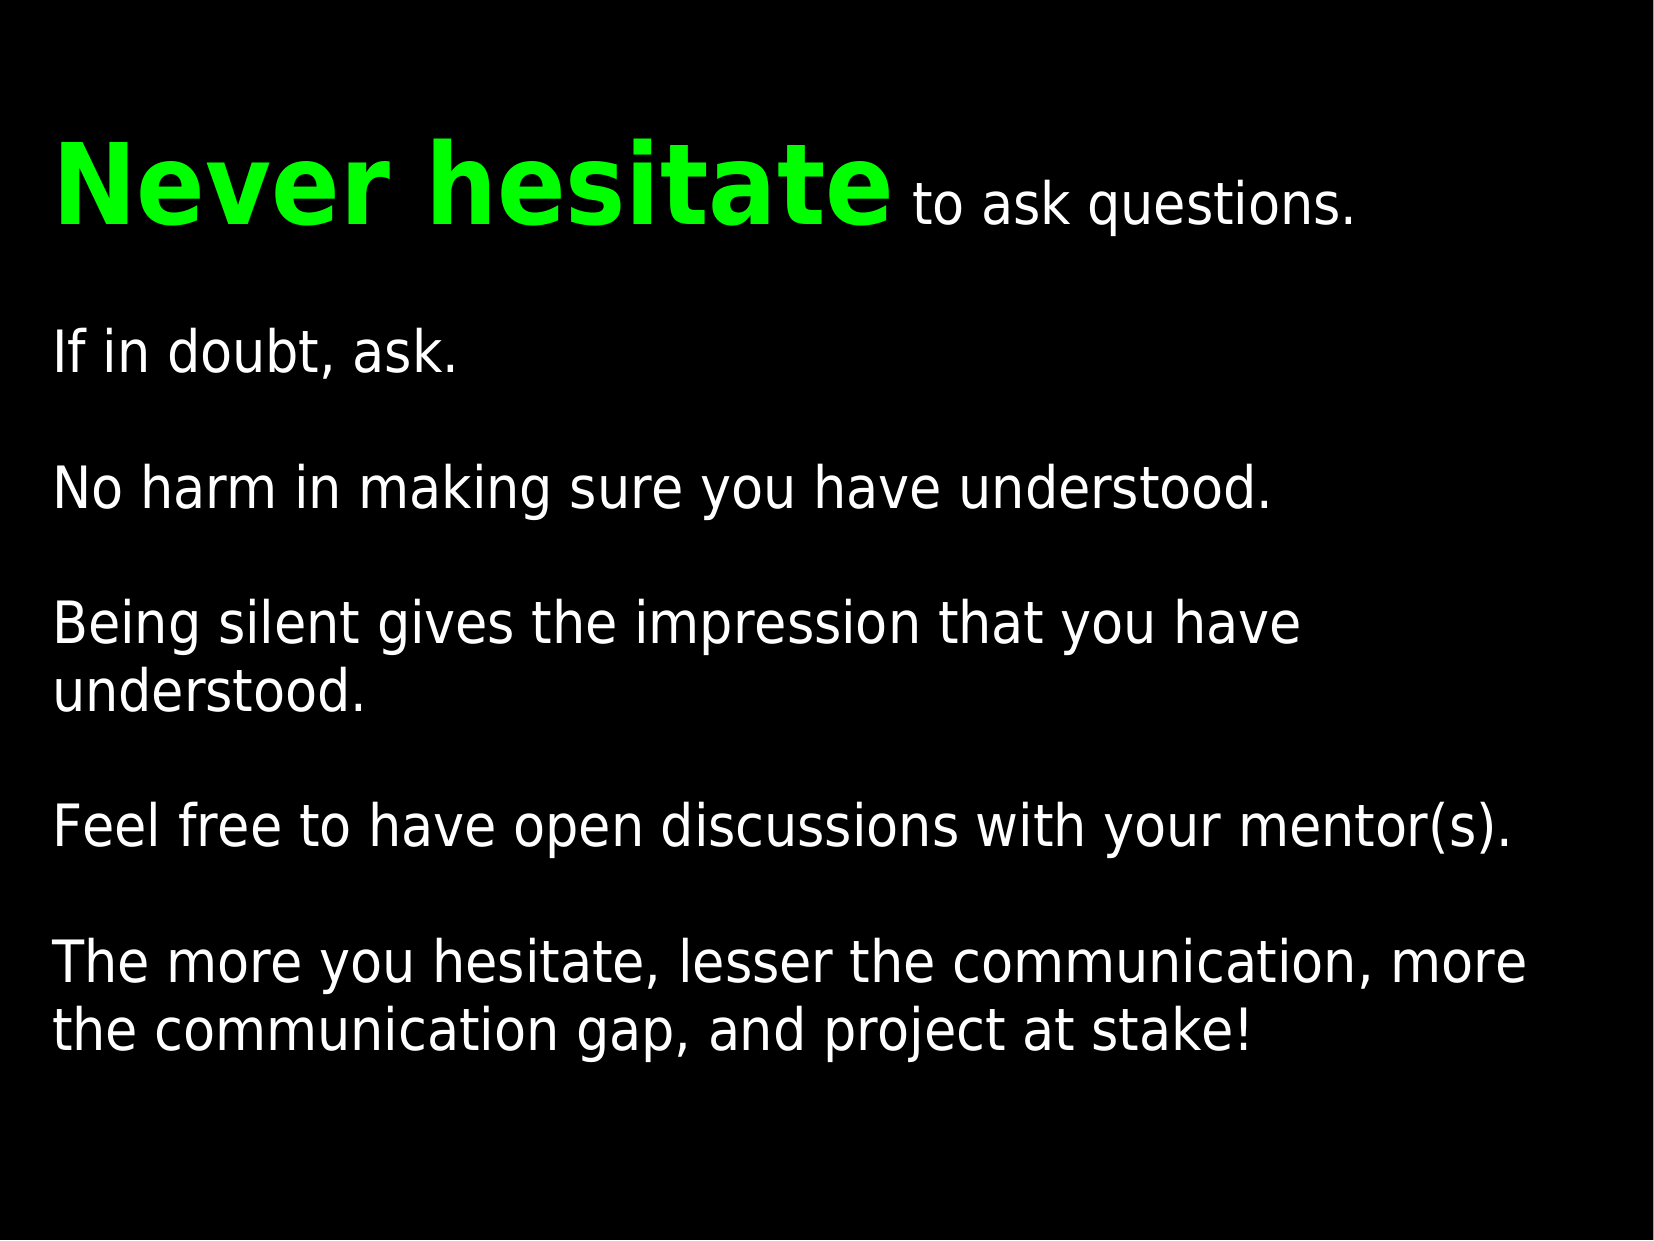

Never hesitate to ask questions.
If in doubt, ask.
No harm in making sure you have understood.
Being silent gives the impression that you have understood.
Feel free to have open discussions with your mentor(s).
The more you hesitate, lesser the communication, more the communication gap, and project at stake!